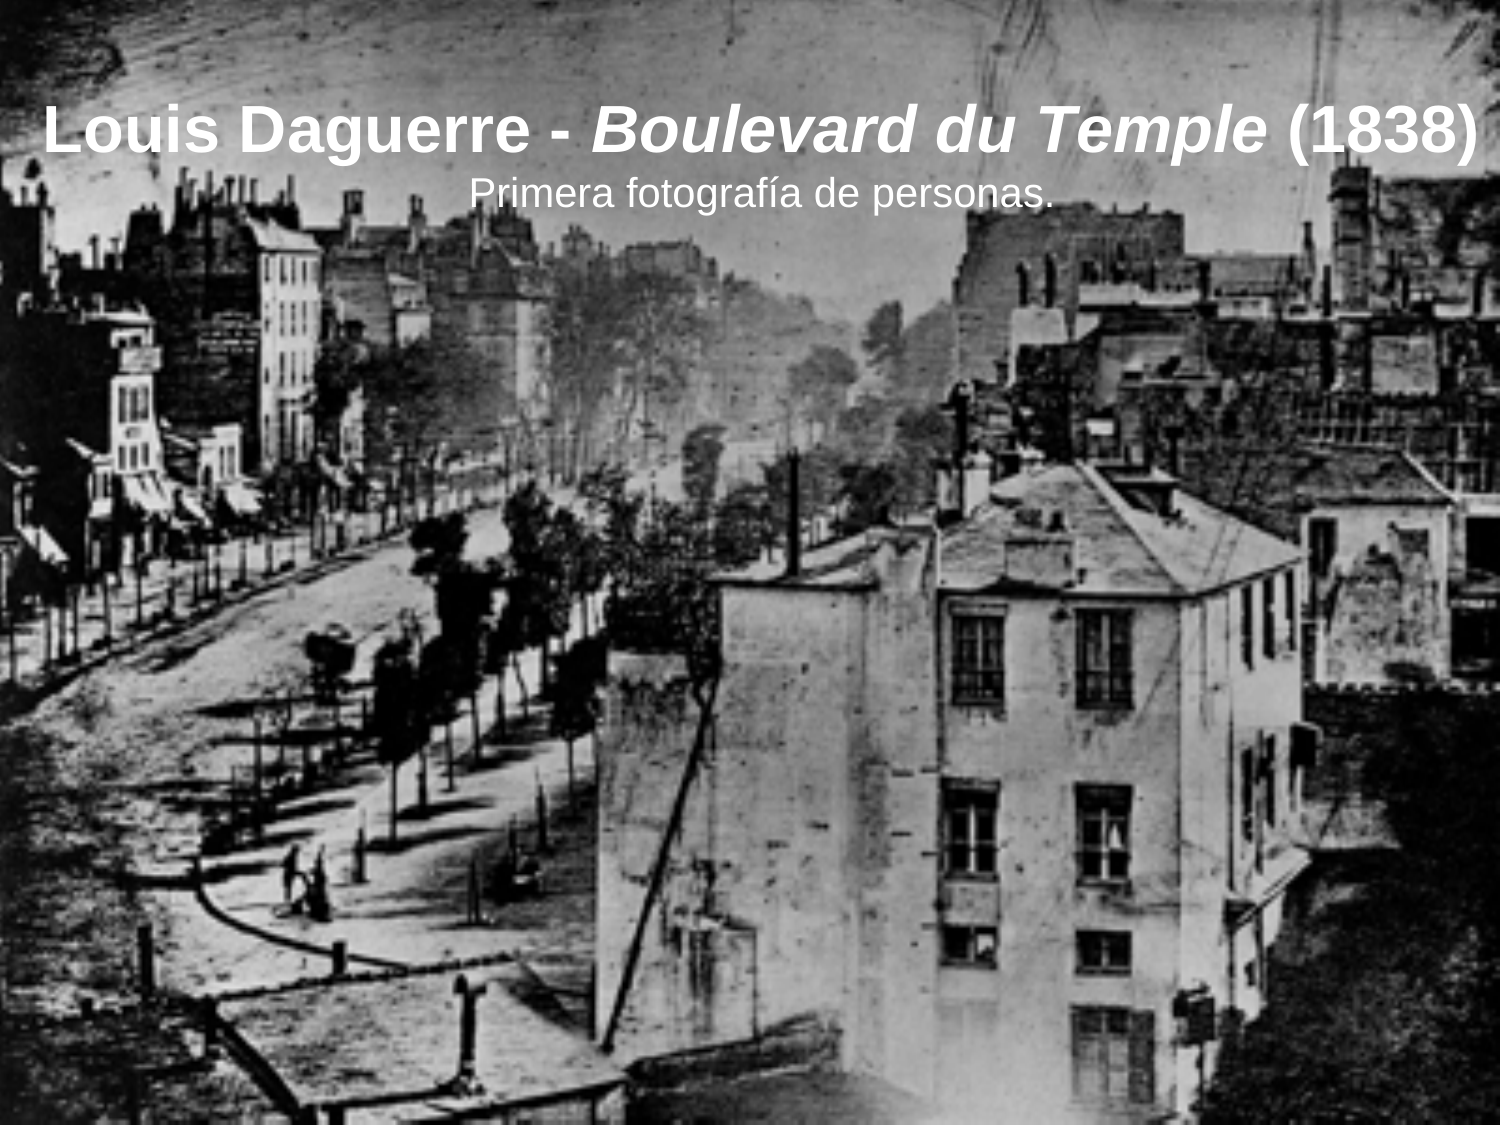

Louis Daguerre - Boulevard du Temple (1838)
 Primera fotografía de personas.